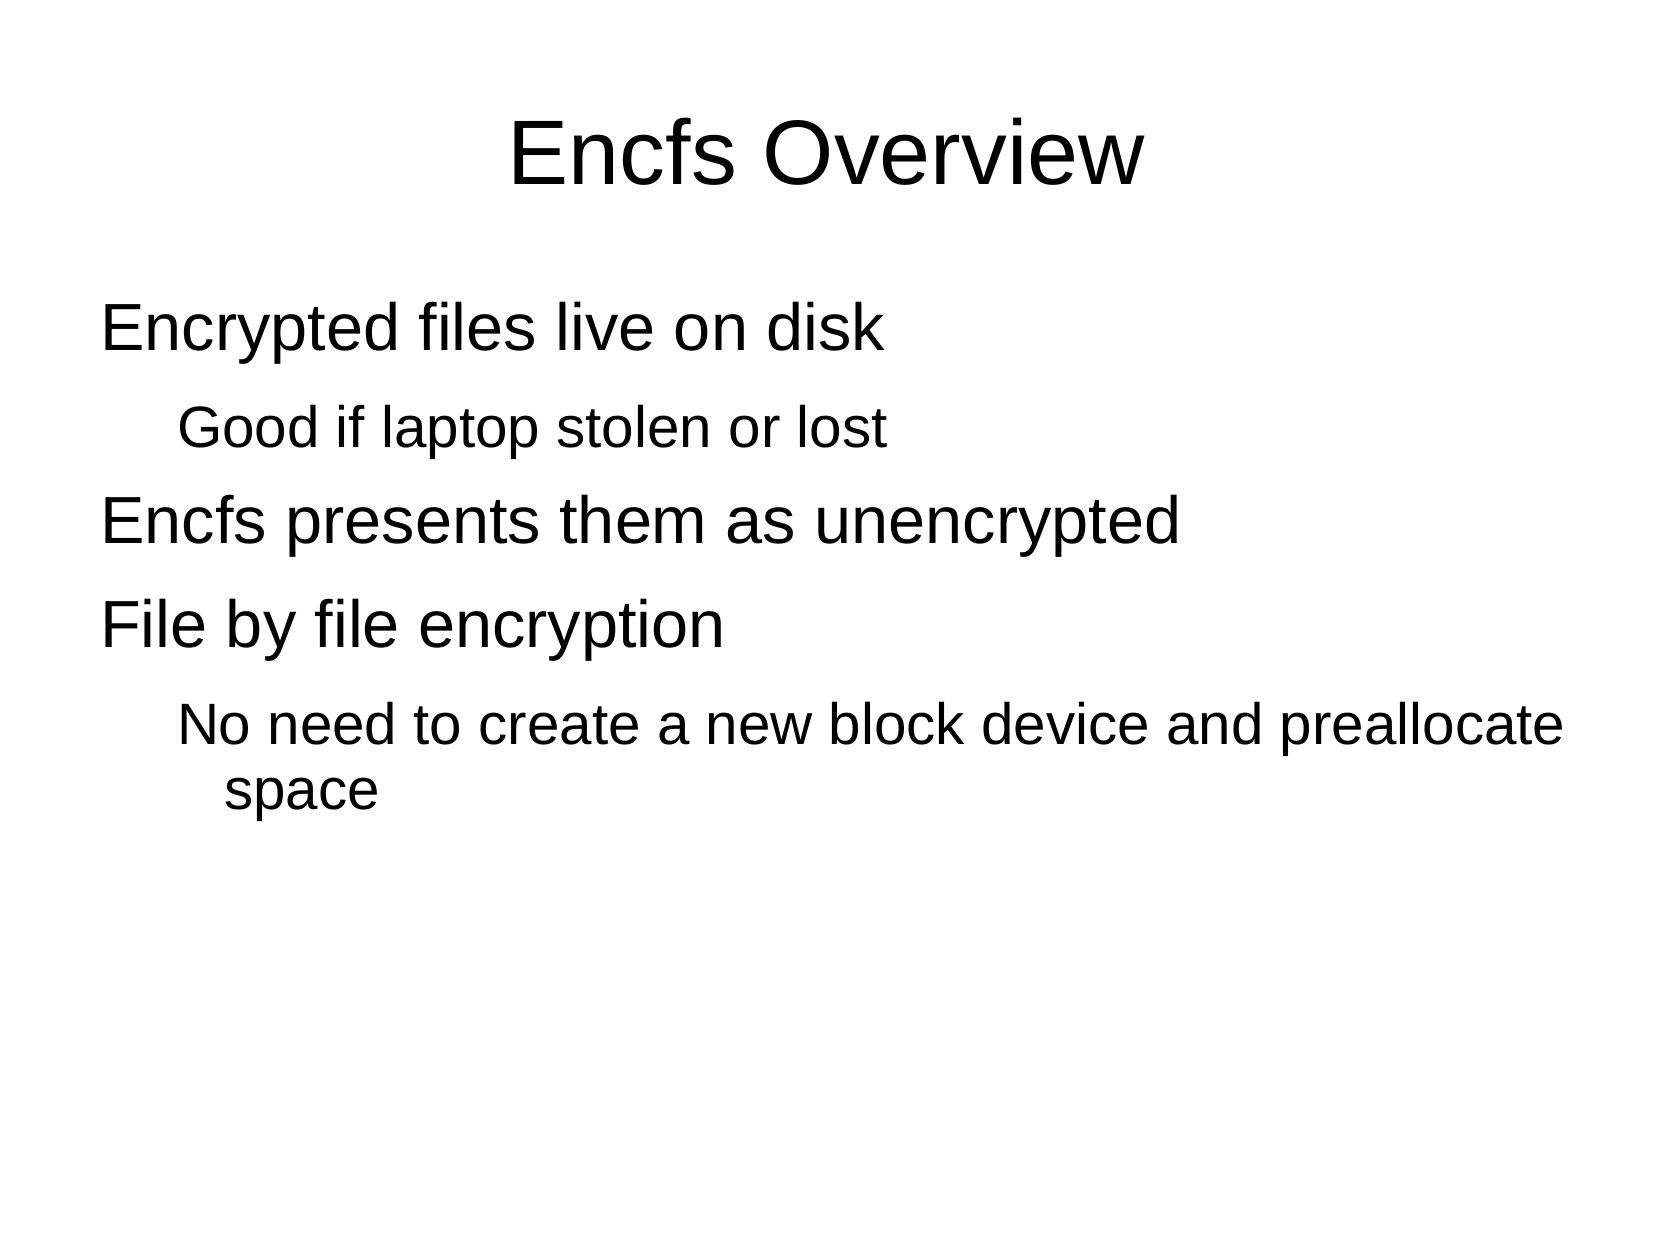

# Encfs Overview
Encrypted files live on disk
Good if laptop stolen or lost
Encfs presents them as unencrypted
File by file encryption
No need to create a new block device and preallocate space